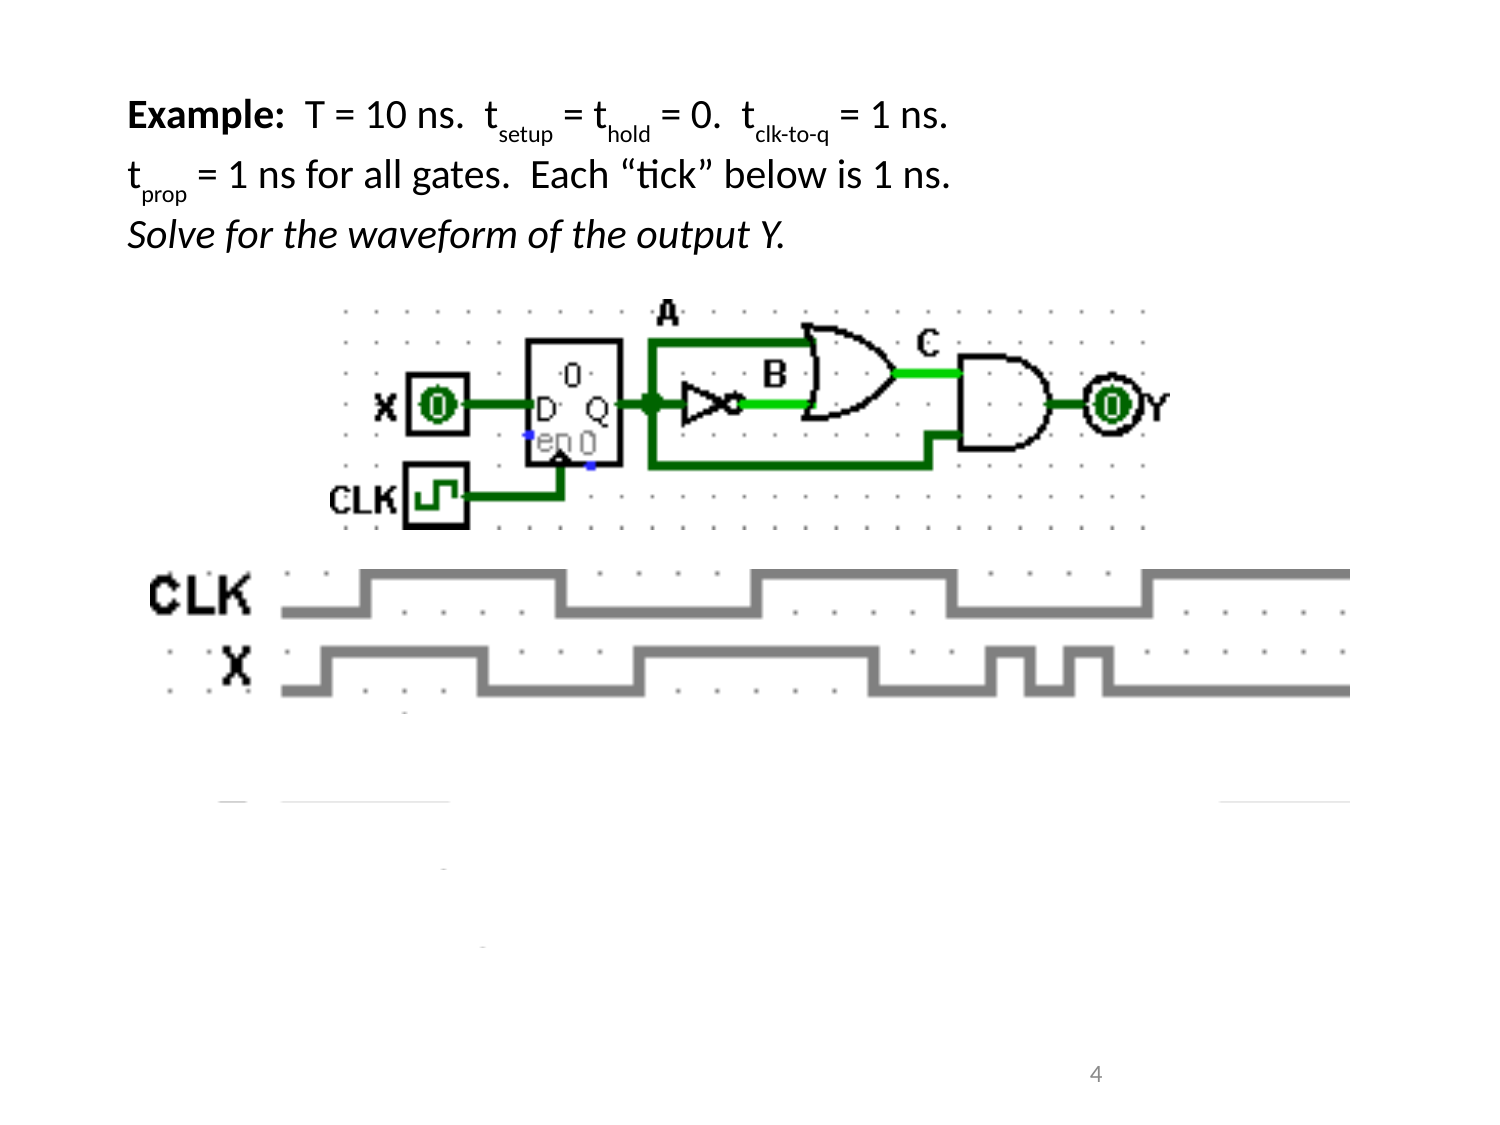

Example: T = 10 ns. tsetup = thold = 0. tclk-to-q = 1 ns.
tprop = 1 ns for all gates. Each “tick” below is 1 ns.
Solve for the waveform of the output Y.